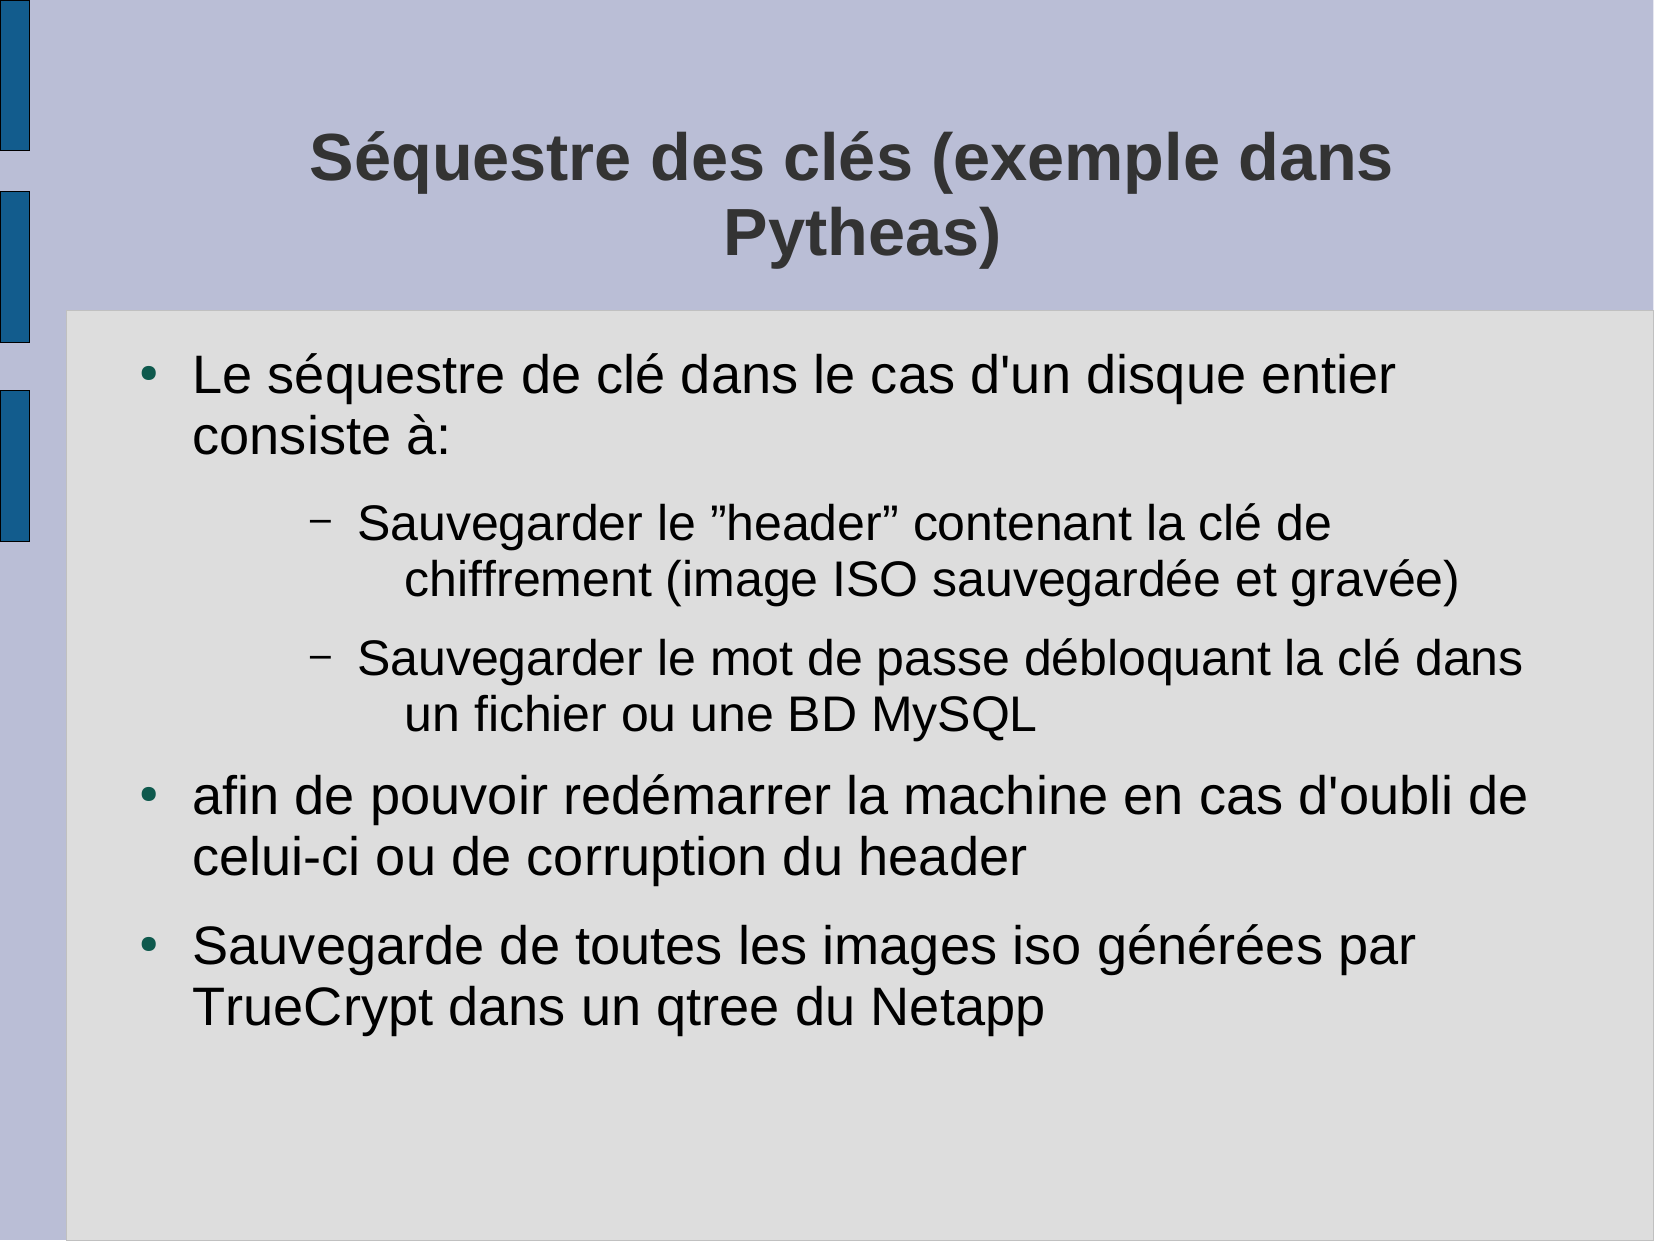

# Séquestre des clés (exemple dans Pytheas)
Le séquestre de clé dans le cas d'un disque entier consiste à:
Sauvegarder le ”header” contenant la clé de chiffrement (image ISO sauvegardée et gravée)
Sauvegarder le mot de passe débloquant la clé dans un fichier ou une BD MySQL
afin de pouvoir redémarrer la machine en cas d'oubli de celui-ci ou de corruption du header
Sauvegarde de toutes les images iso générées par TrueCrypt dans un qtree du Netapp